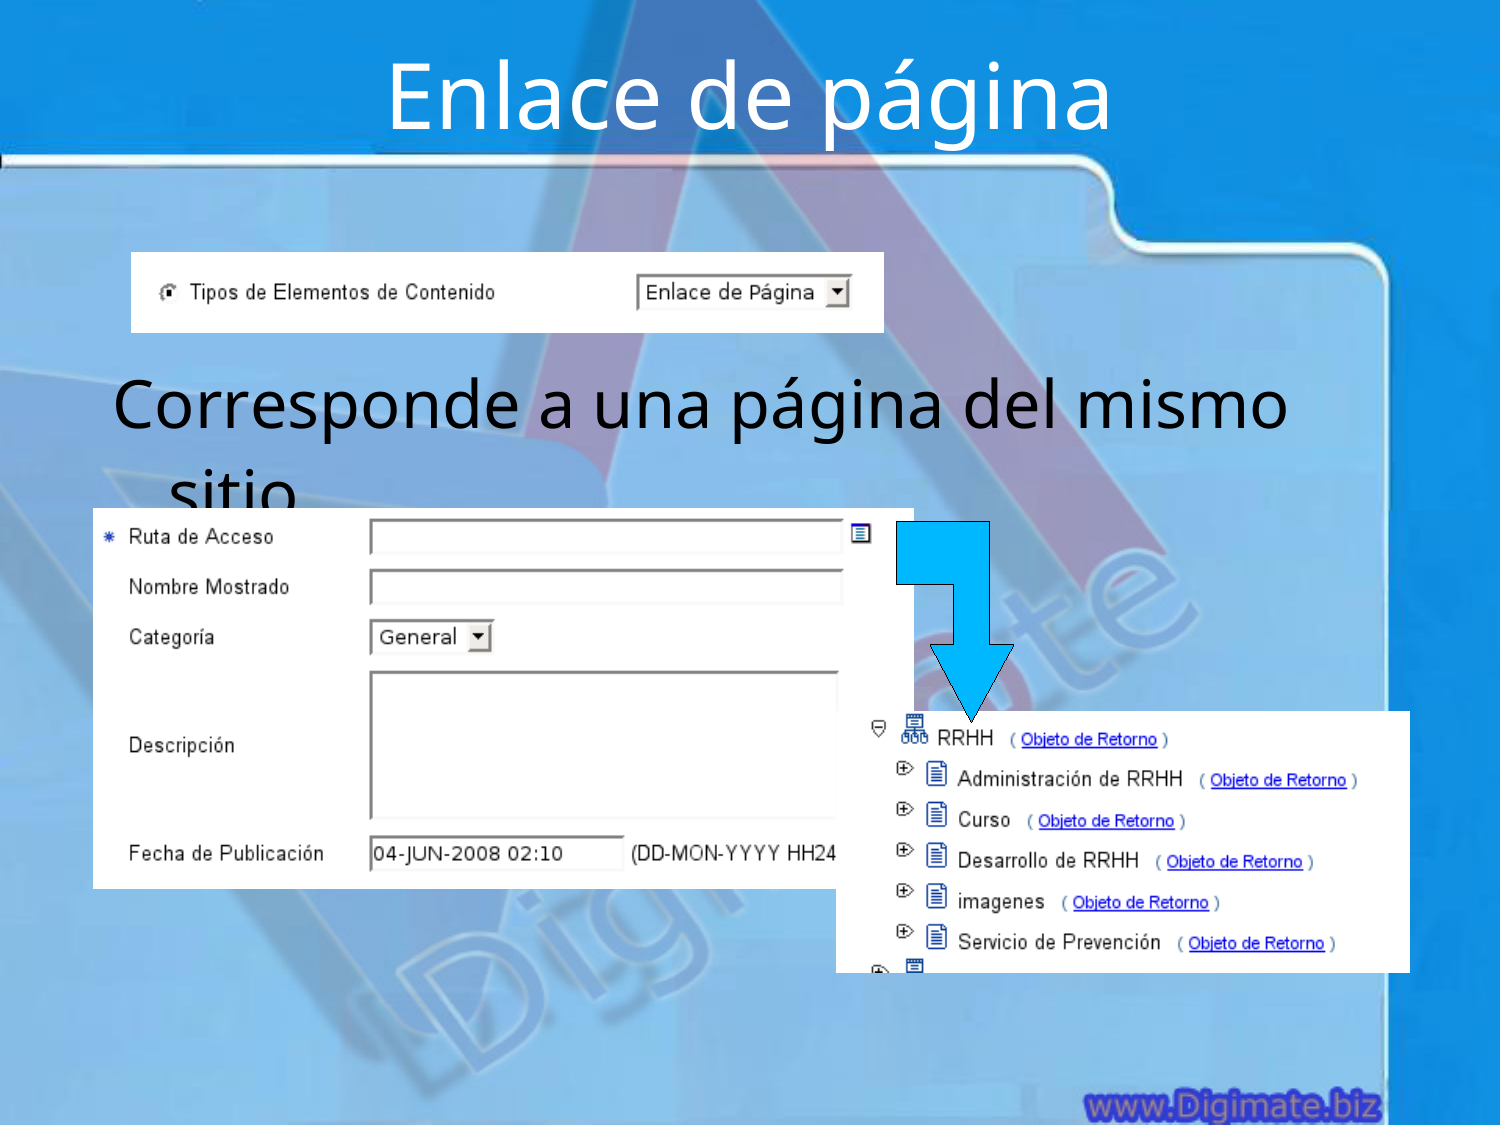

# Enlace de página
Corresponde a una página del mismo sitio